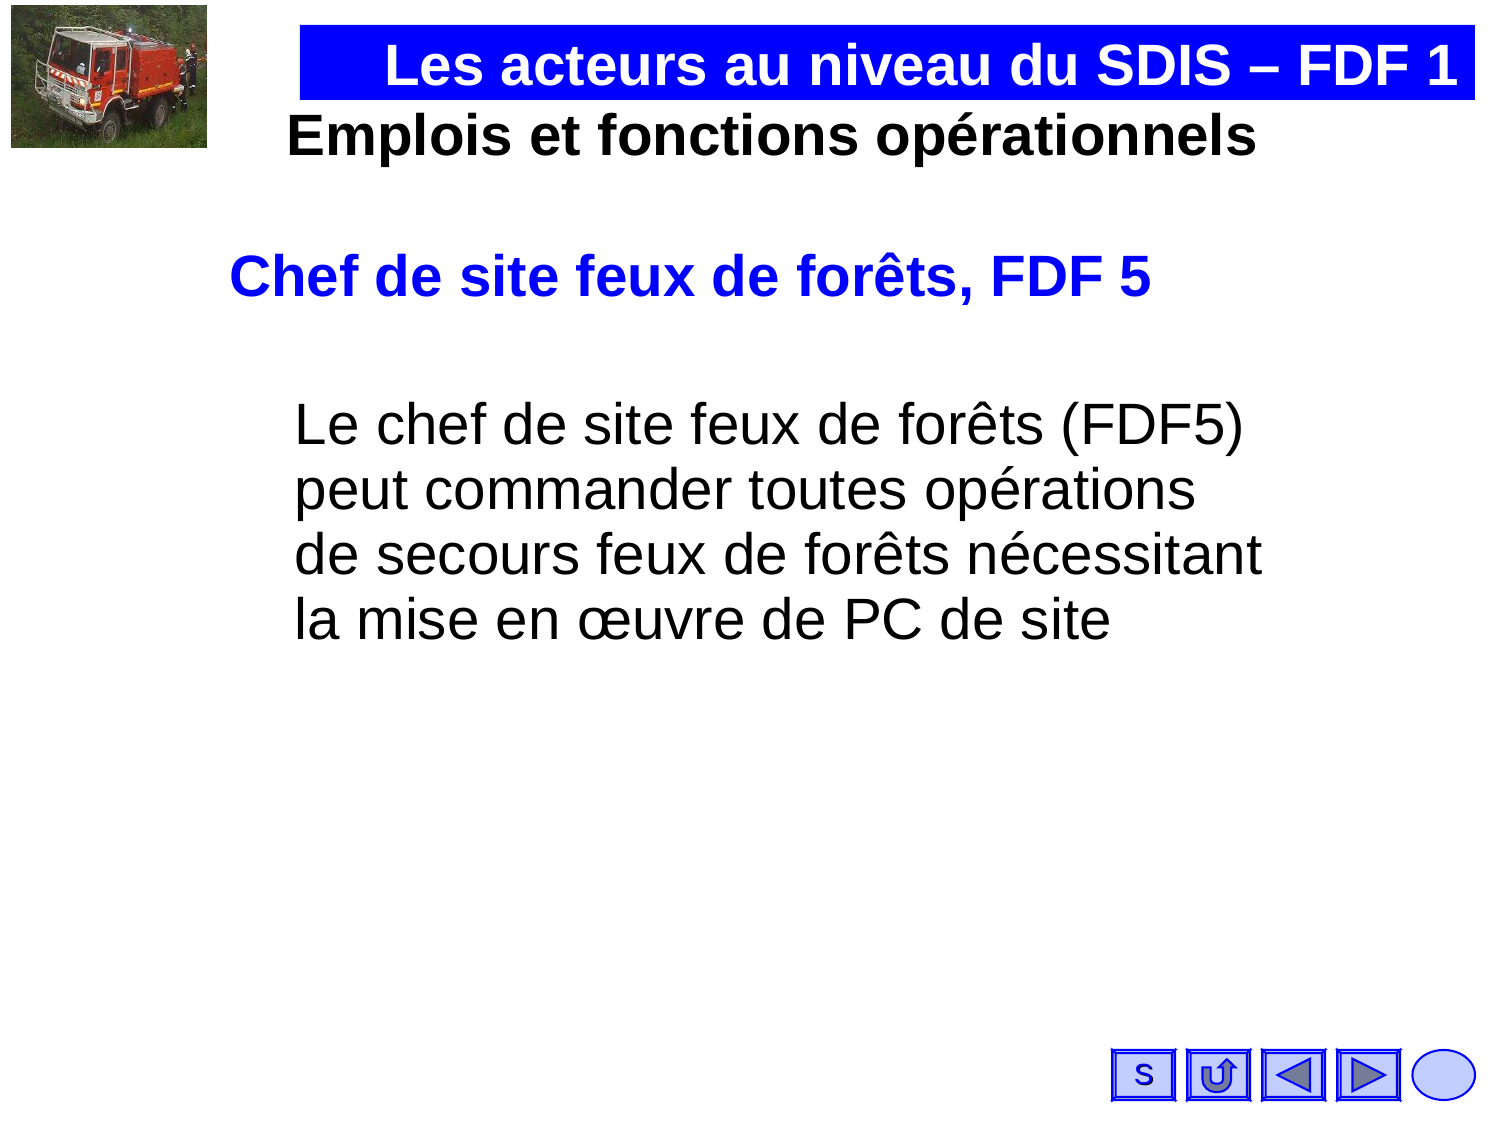

Les acteurs au niveau du SDIS – FDF 1
Emplois et fonctions opérationnels
Chef de site feux de forêts, FDF 5
Le chef de site feux de forêts (FDF5)
peut commander toutes opérations
de secours feux de forêts nécessitant
la mise en œuvre de PC de site